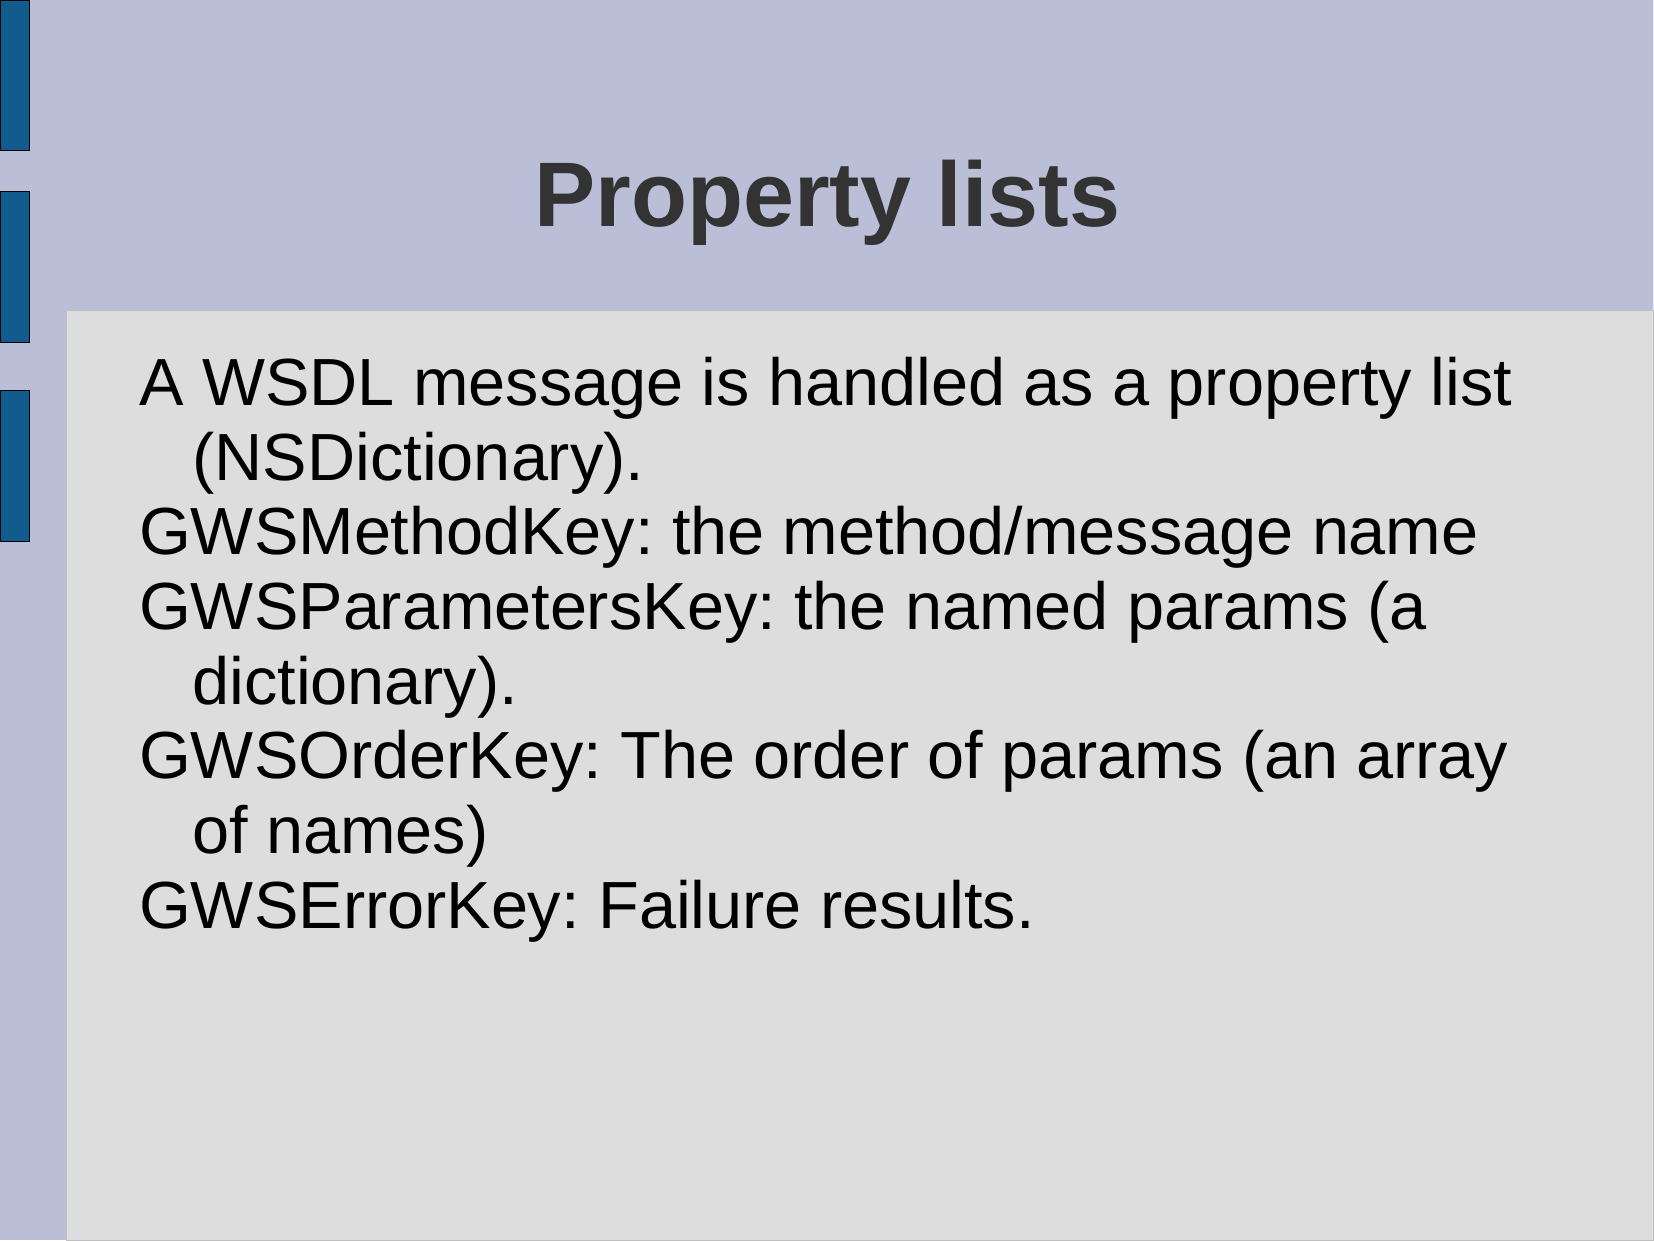

# Property lists
A WSDL message is handled as a property list (NSDictionary).
GWSMethodKey: the method/message name
GWSParametersKey: the named params (a dictionary).
GWSOrderKey: The order of params (an array of names)
GWSErrorKey: Failure results.